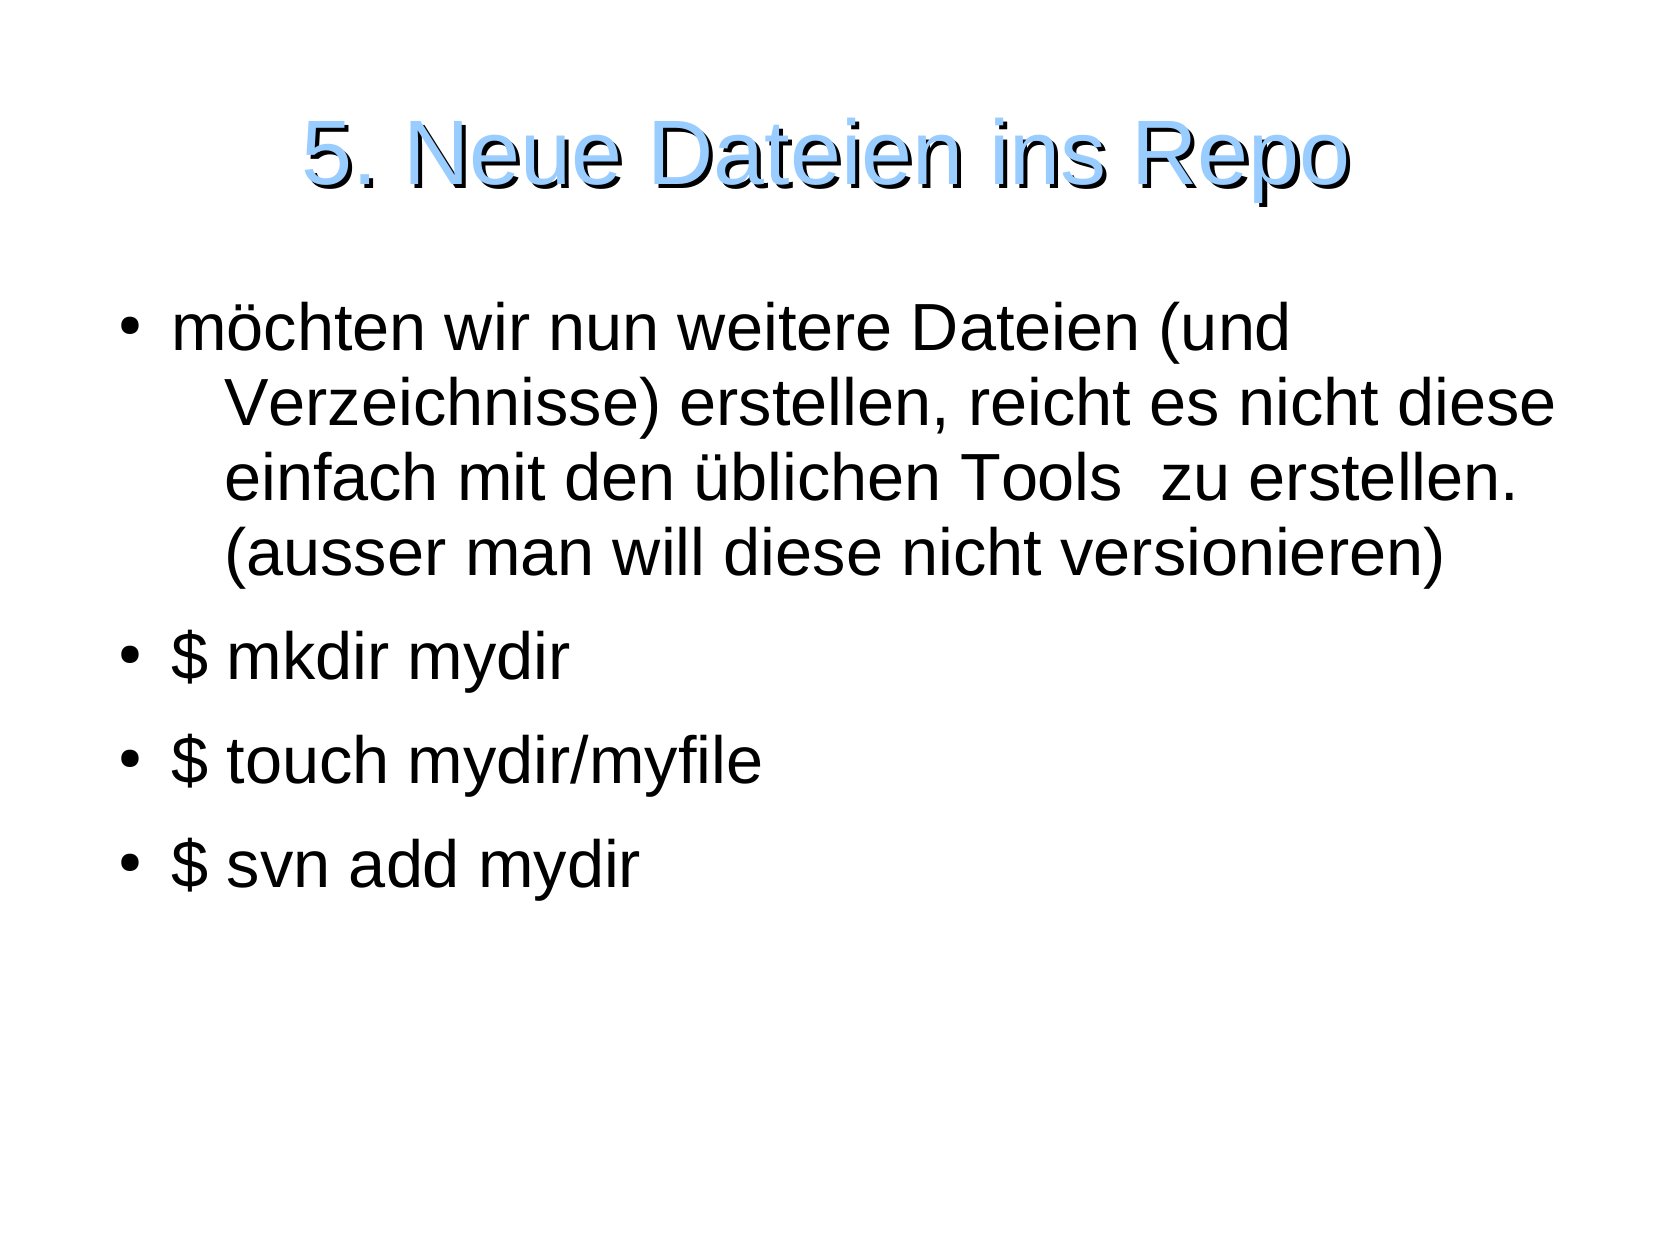

# 5. Neue Dateien ins Repo
möchten wir nun weitere Dateien (und Verzeichnisse) erstellen, reicht es nicht diese einfach mit den üblichen Tools zu erstellen. (ausser man will diese nicht versionieren)
$ mkdir mydir
$ touch mydir/myfile
$ svn add mydir